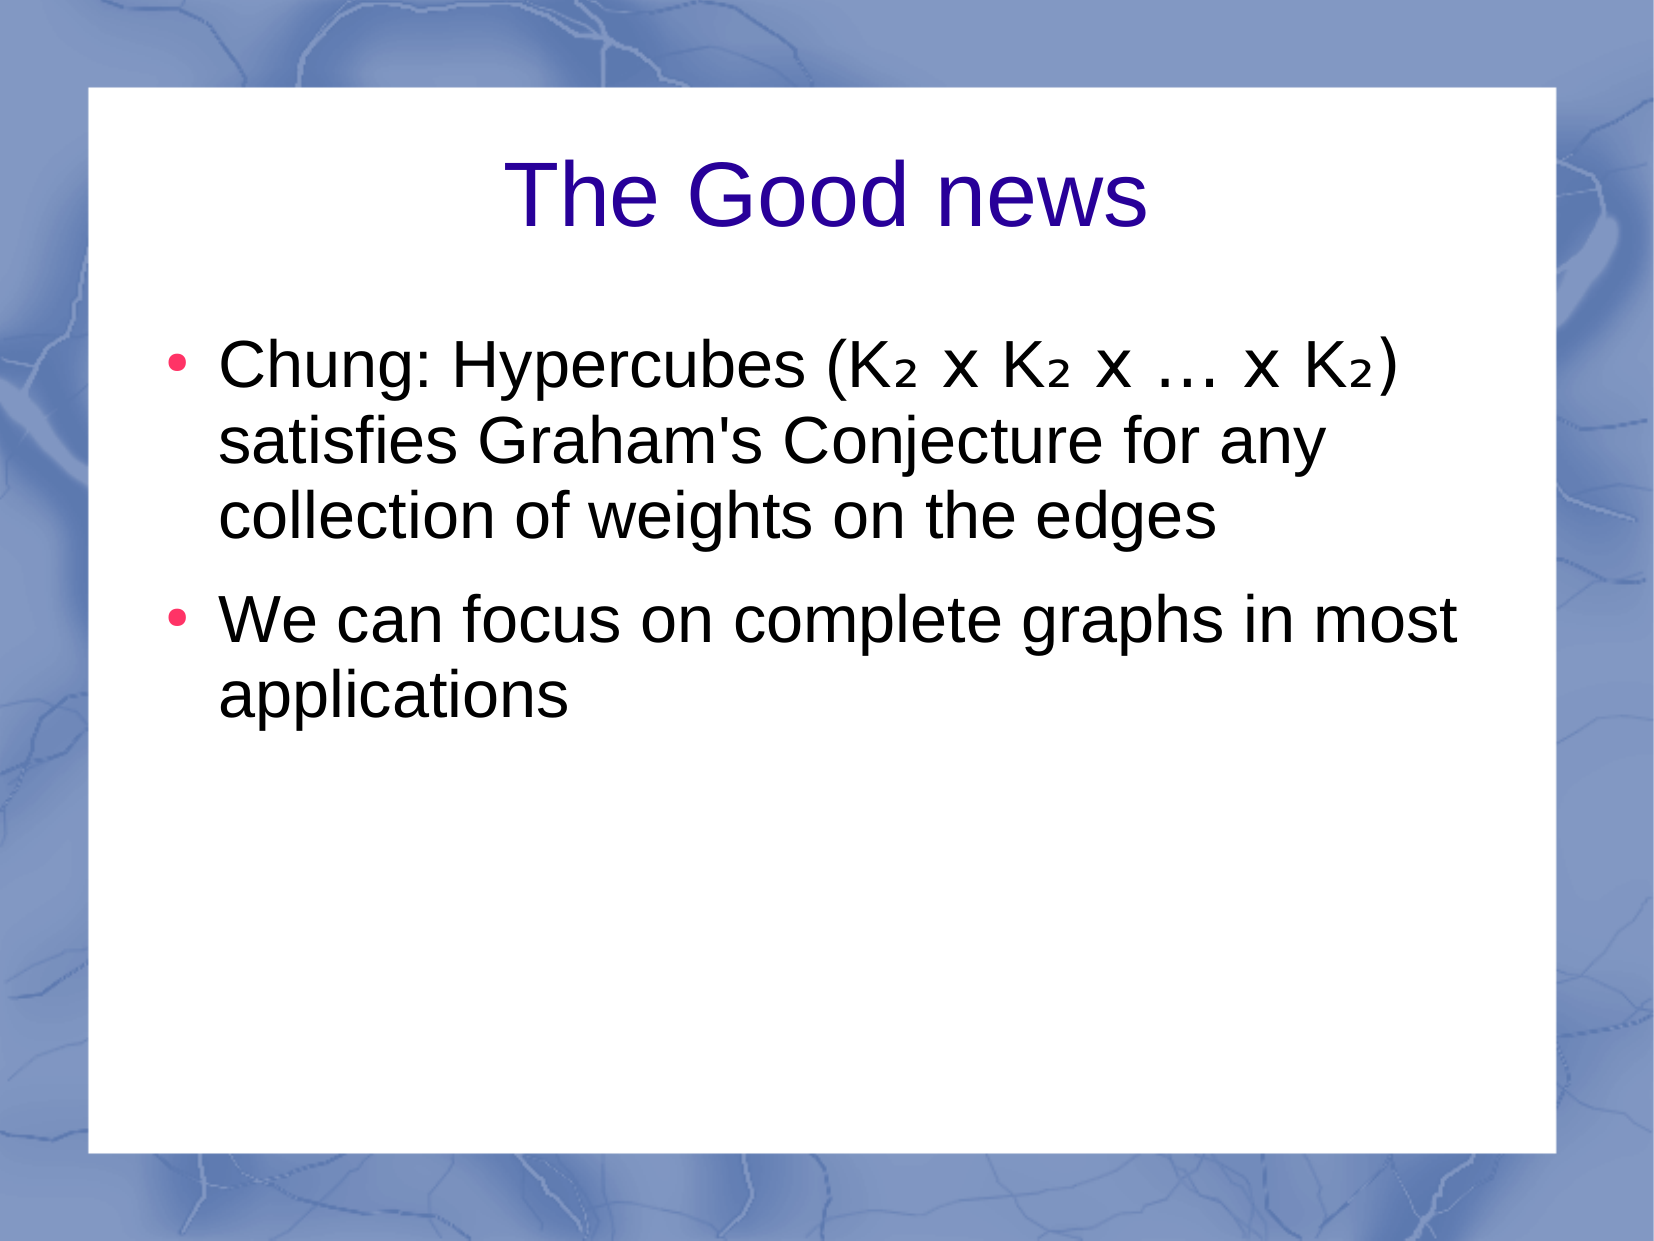

# The Good news
Chung: Hypercubes (K₂ x K₂ x … x K₂) satisfies Graham's Conjecture for any collection of weights on the edges
We can focus on complete graphs in most applications